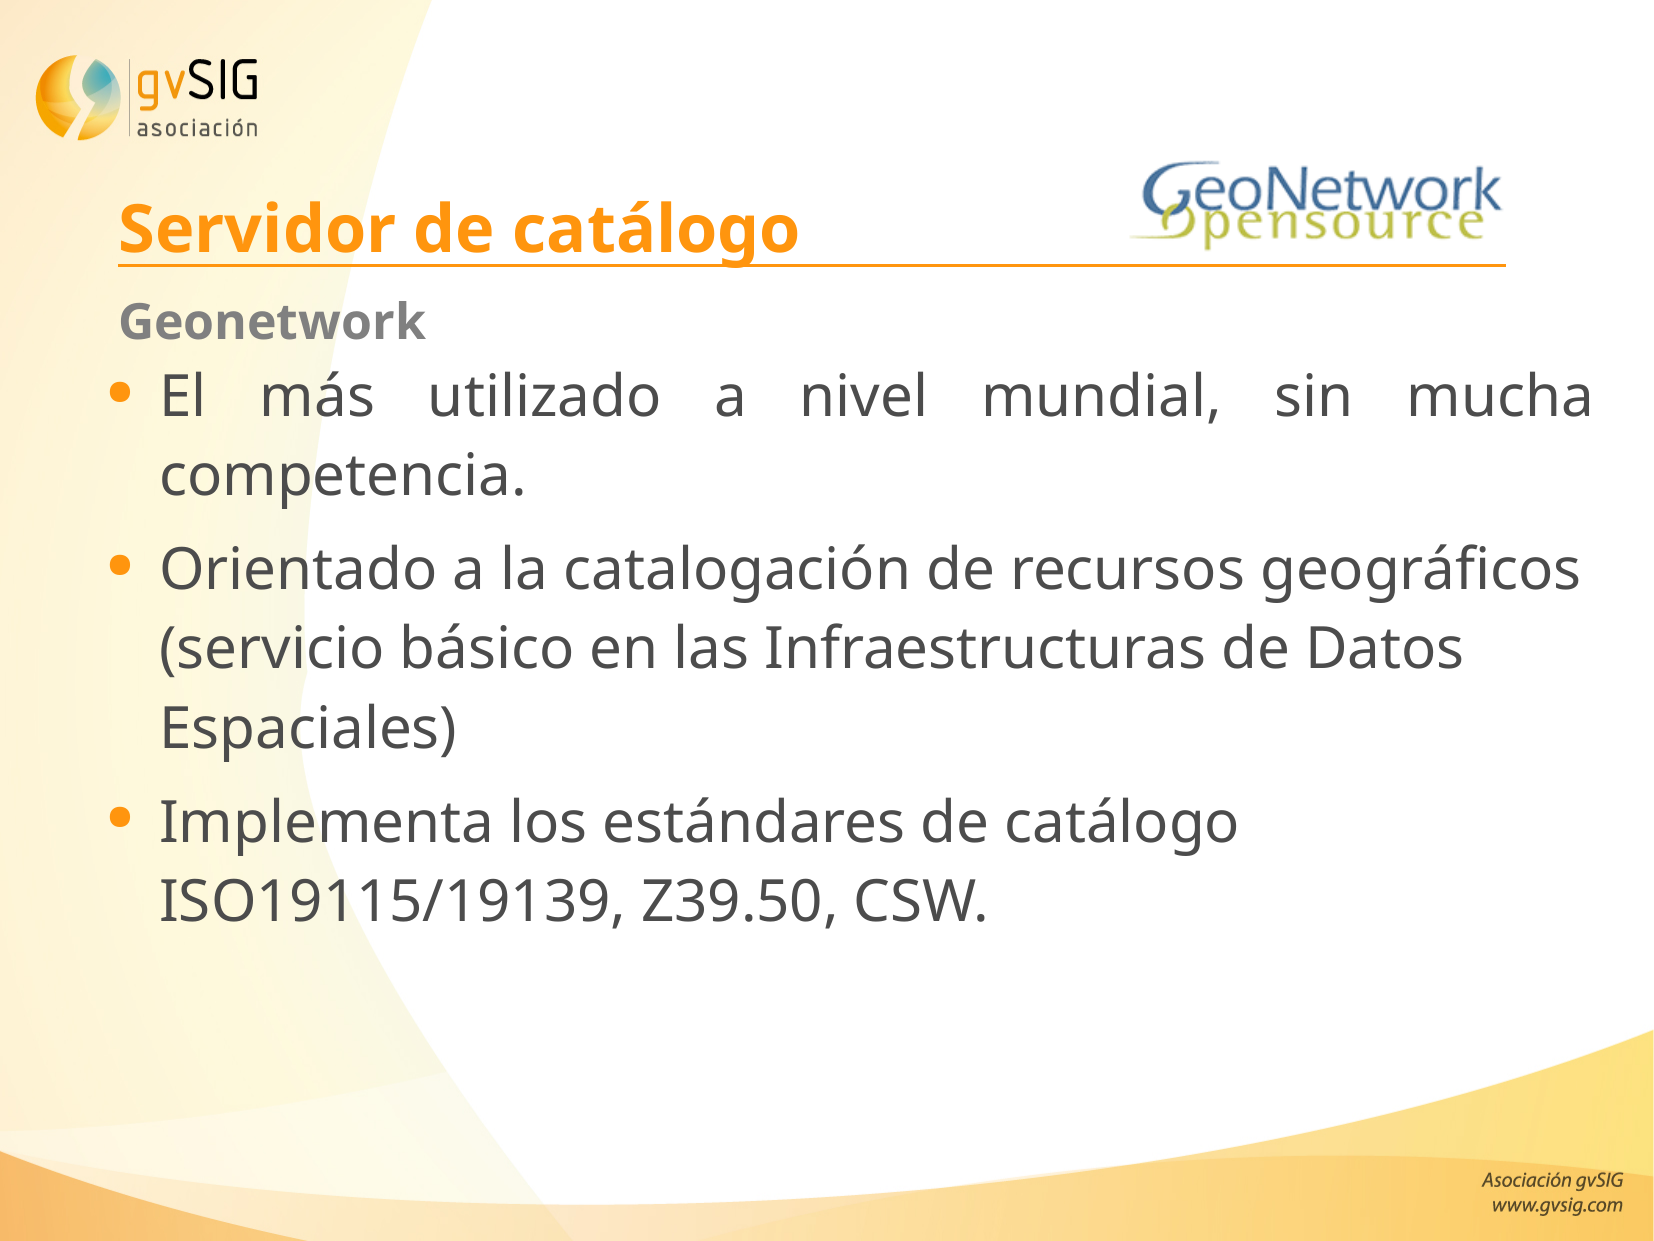

# Servidor de catálogo
Geonetwork
El más utilizado a nivel mundial, sin mucha competencia.
Orientado a la catalogación de recursos geográficos (servicio básico en las Infraestructuras de Datos Espaciales)
Implementa los estándares de catálogo ISO19115/19139, Z39.50, CSW.